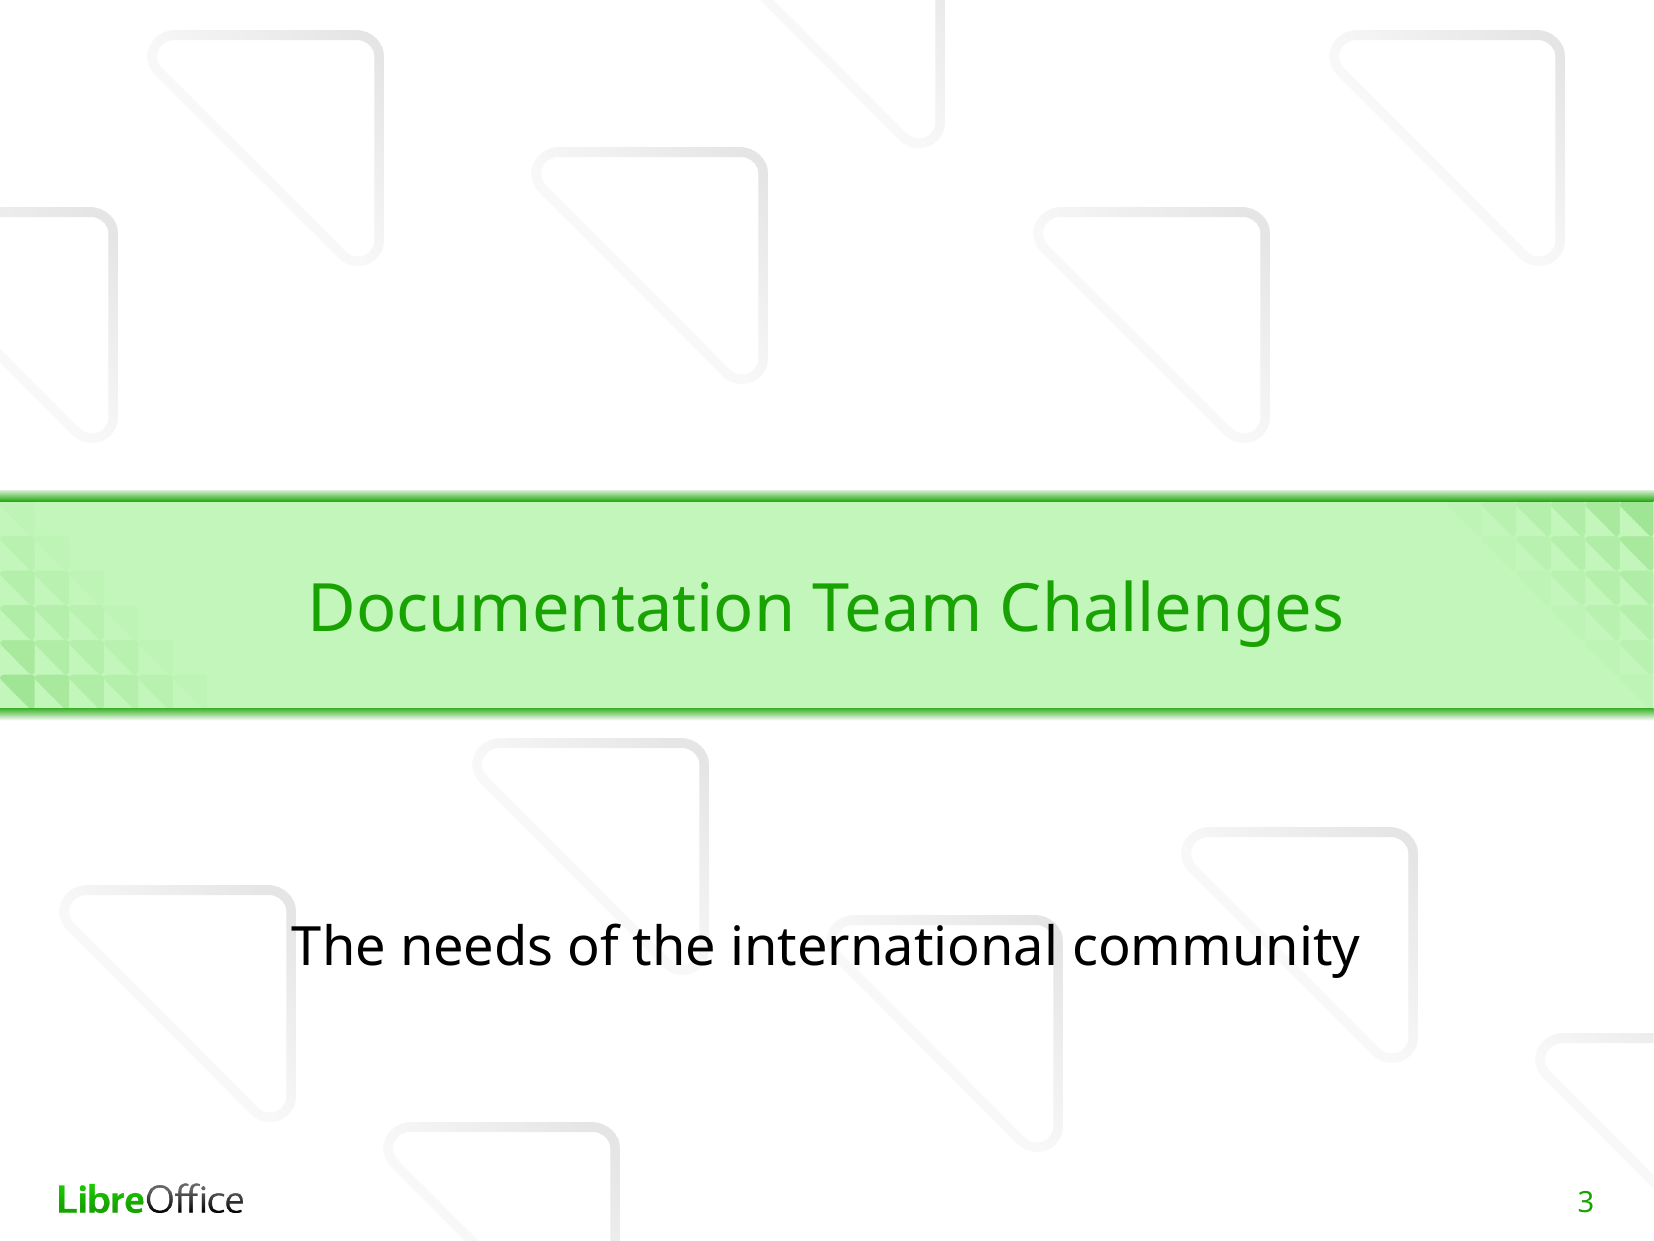

# Documentation Team Challenges
The needs of the international community
3